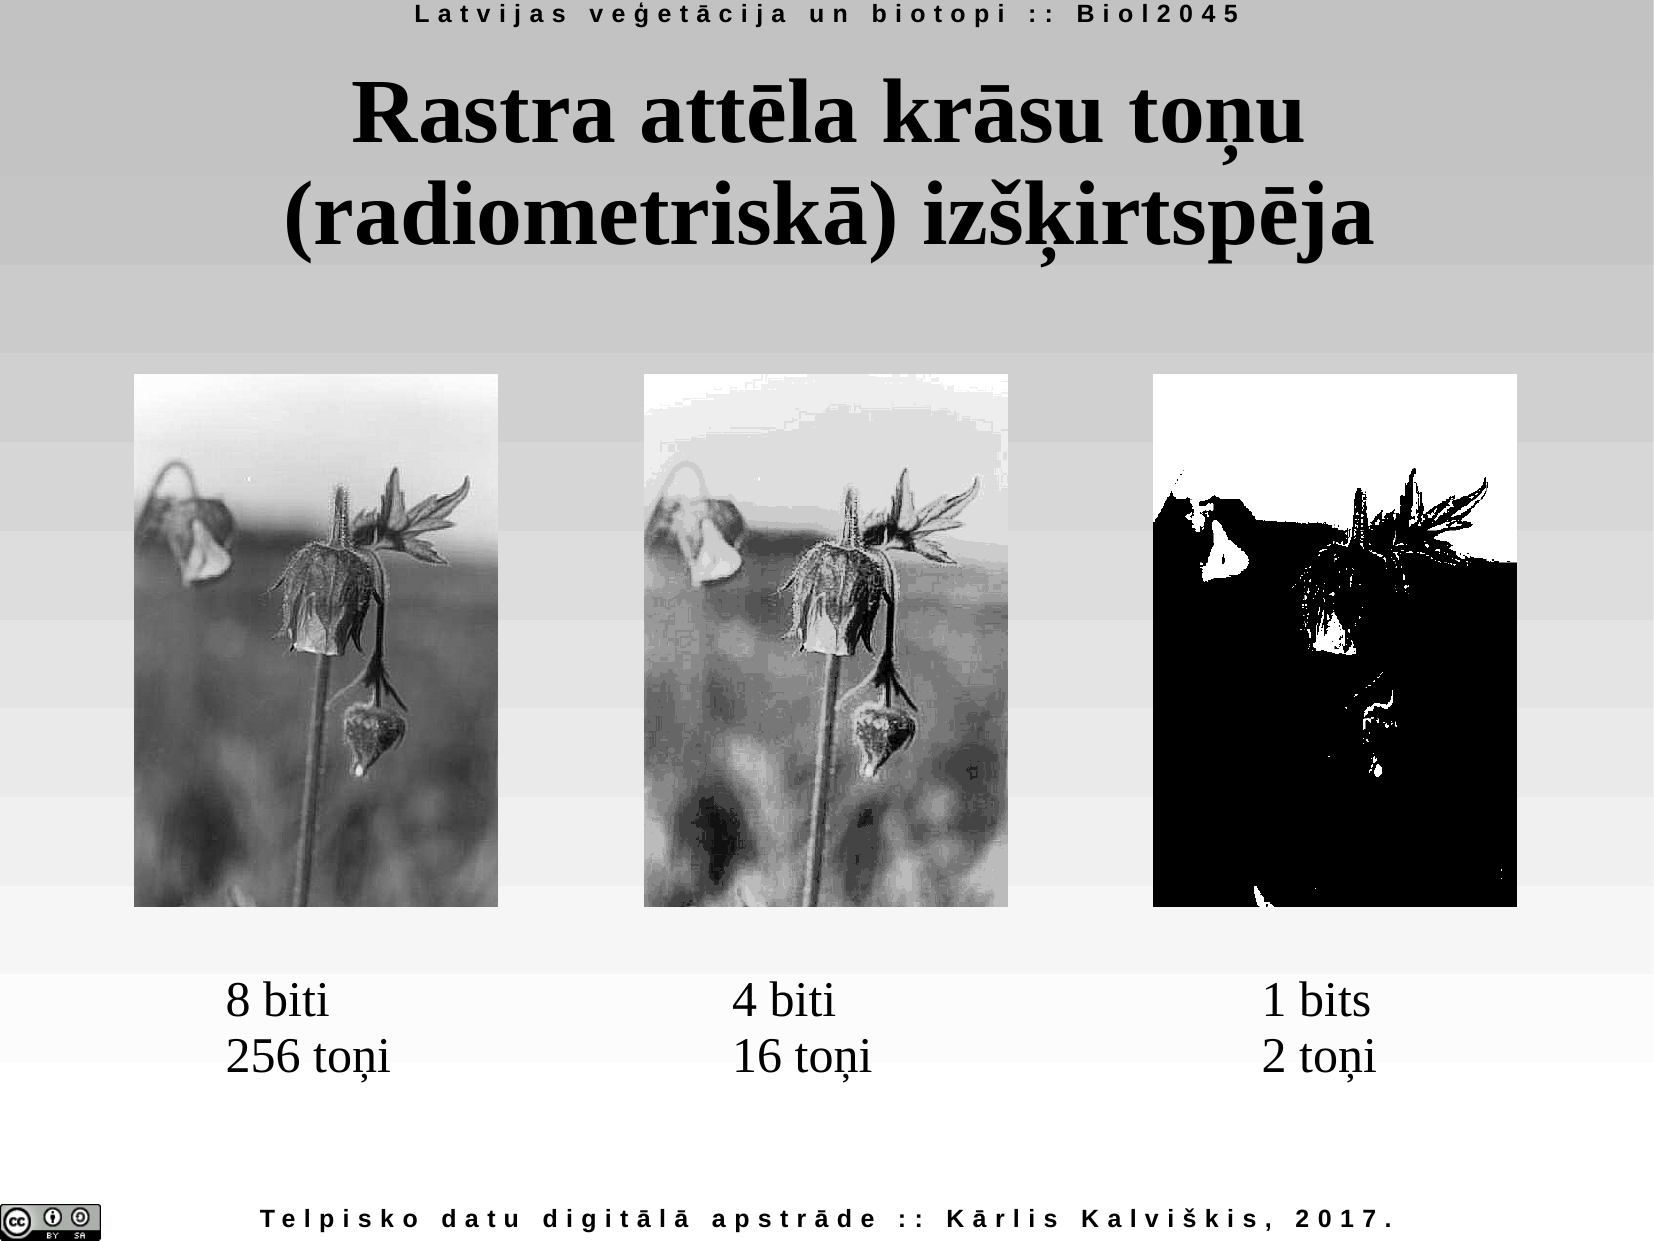

# Rastra attēla krāsu toņu (radiometriskā) izšķirtspēja
8 biti
256 toņi
4 biti
16 toņi
1 bits
2 toņi